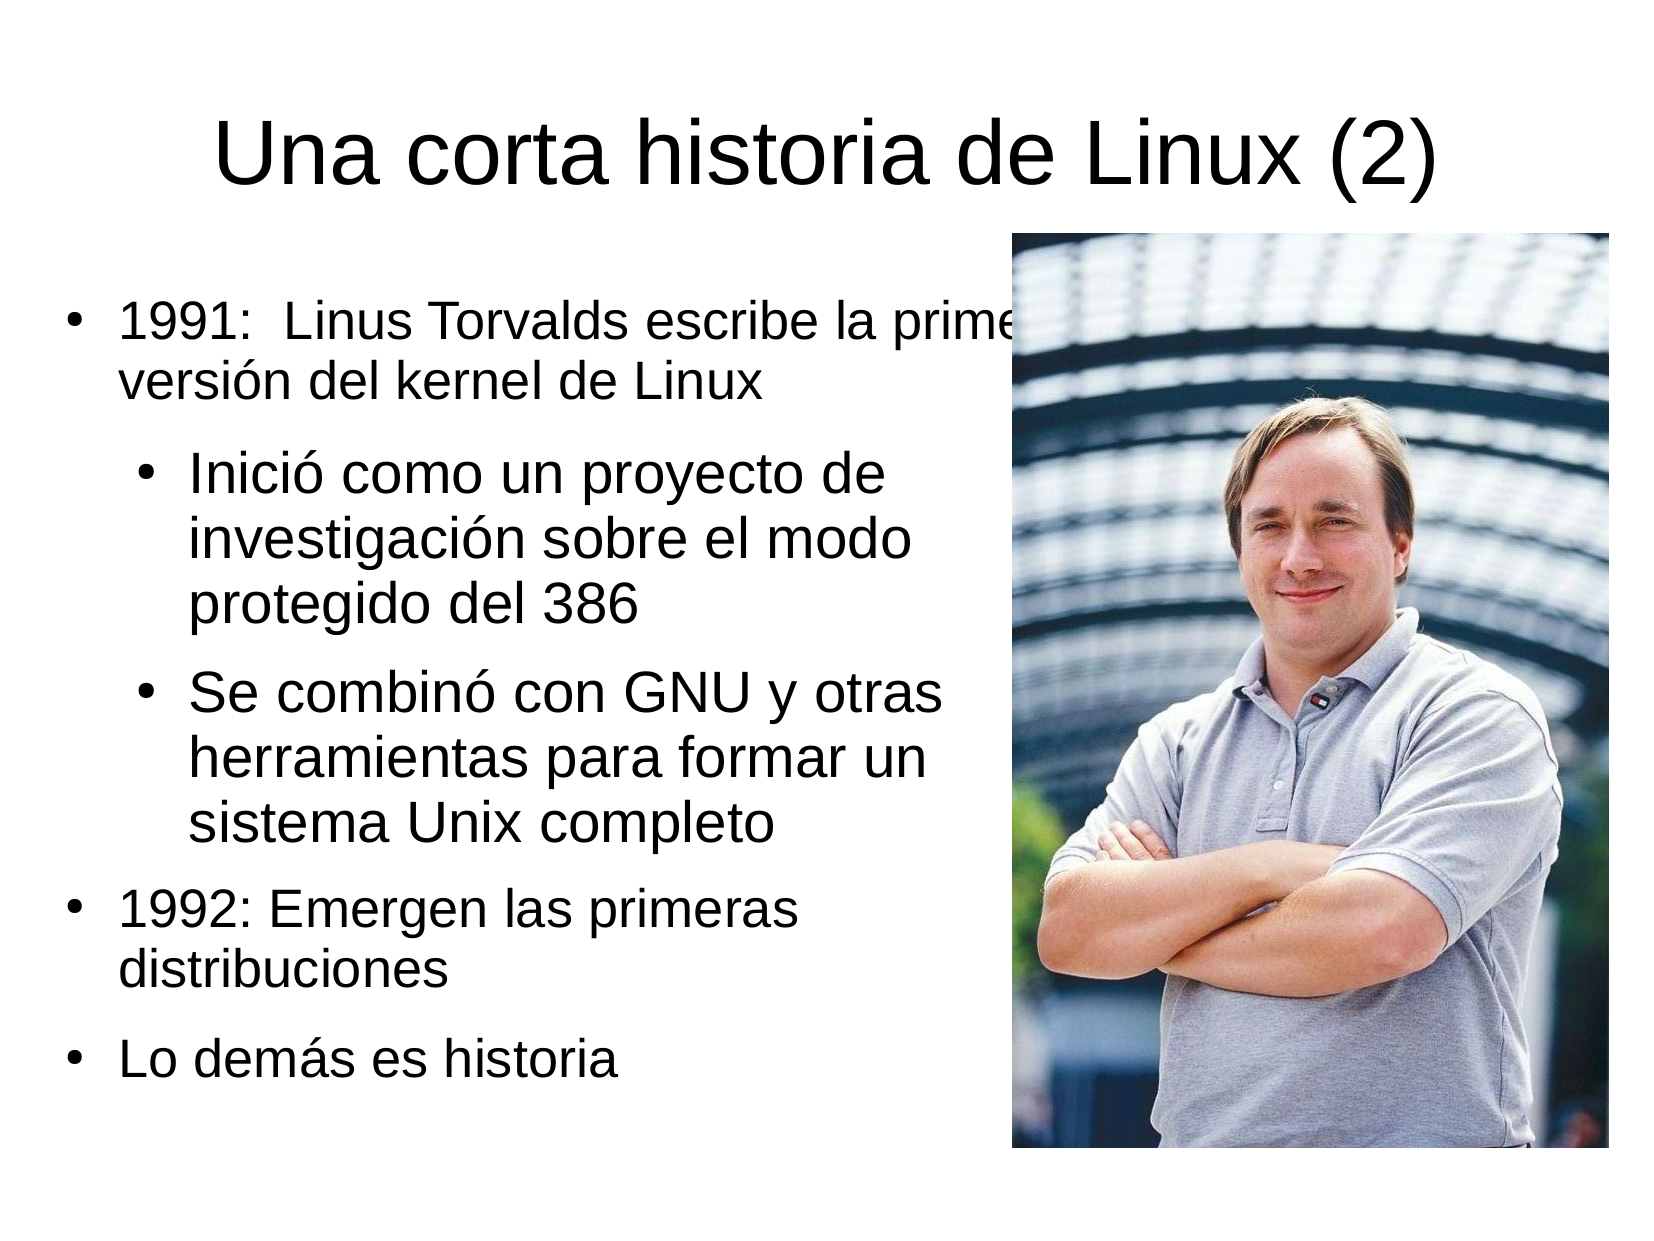

# Una corta historia de Linux (2)
1991: Linus Torvalds escribe la primer versión del kernel de Linux
Inició como un proyecto de investigación sobre el modo protegido del 386
Se combinó con GNU y otras herramientas para formar un sistema Unix completo
1992: Emergen las primeras distribuciones
Lo demás es historia